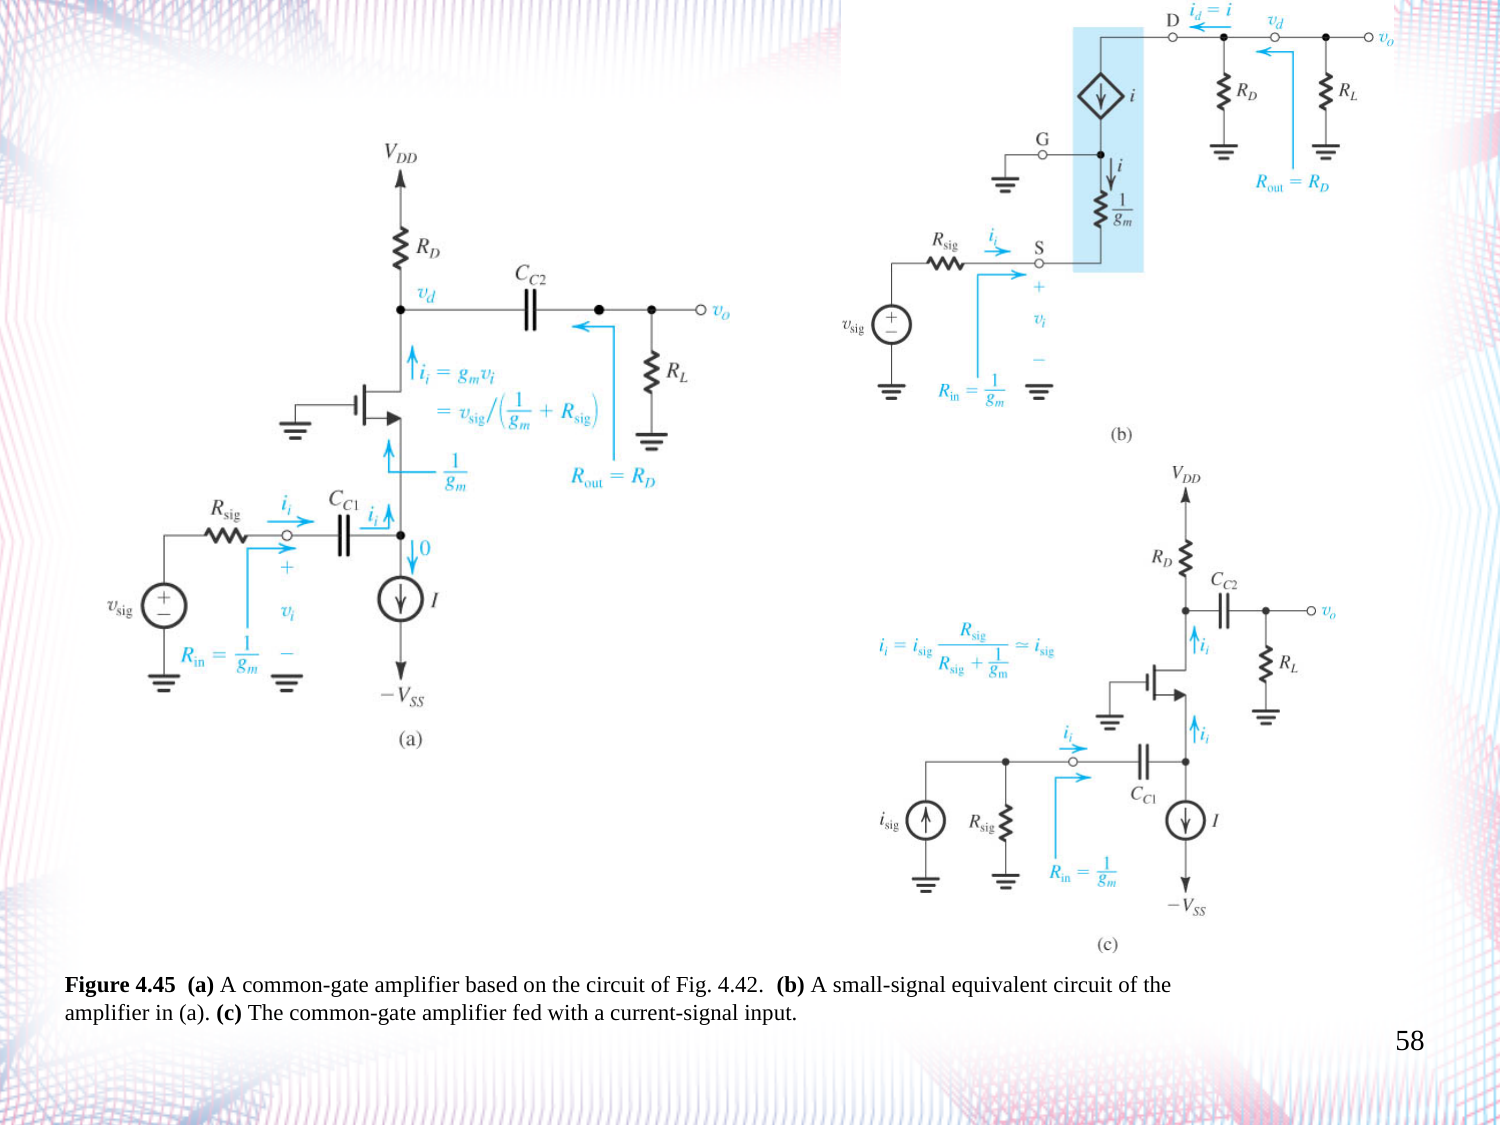

Figure 4.45 (a) A common-gate amplifier based on the circuit of Fig. 4.42. (b) A small-signal equivalent circuit of the amplifier in (a). (c) The common-gate amplifier fed with a current-signal input.
58